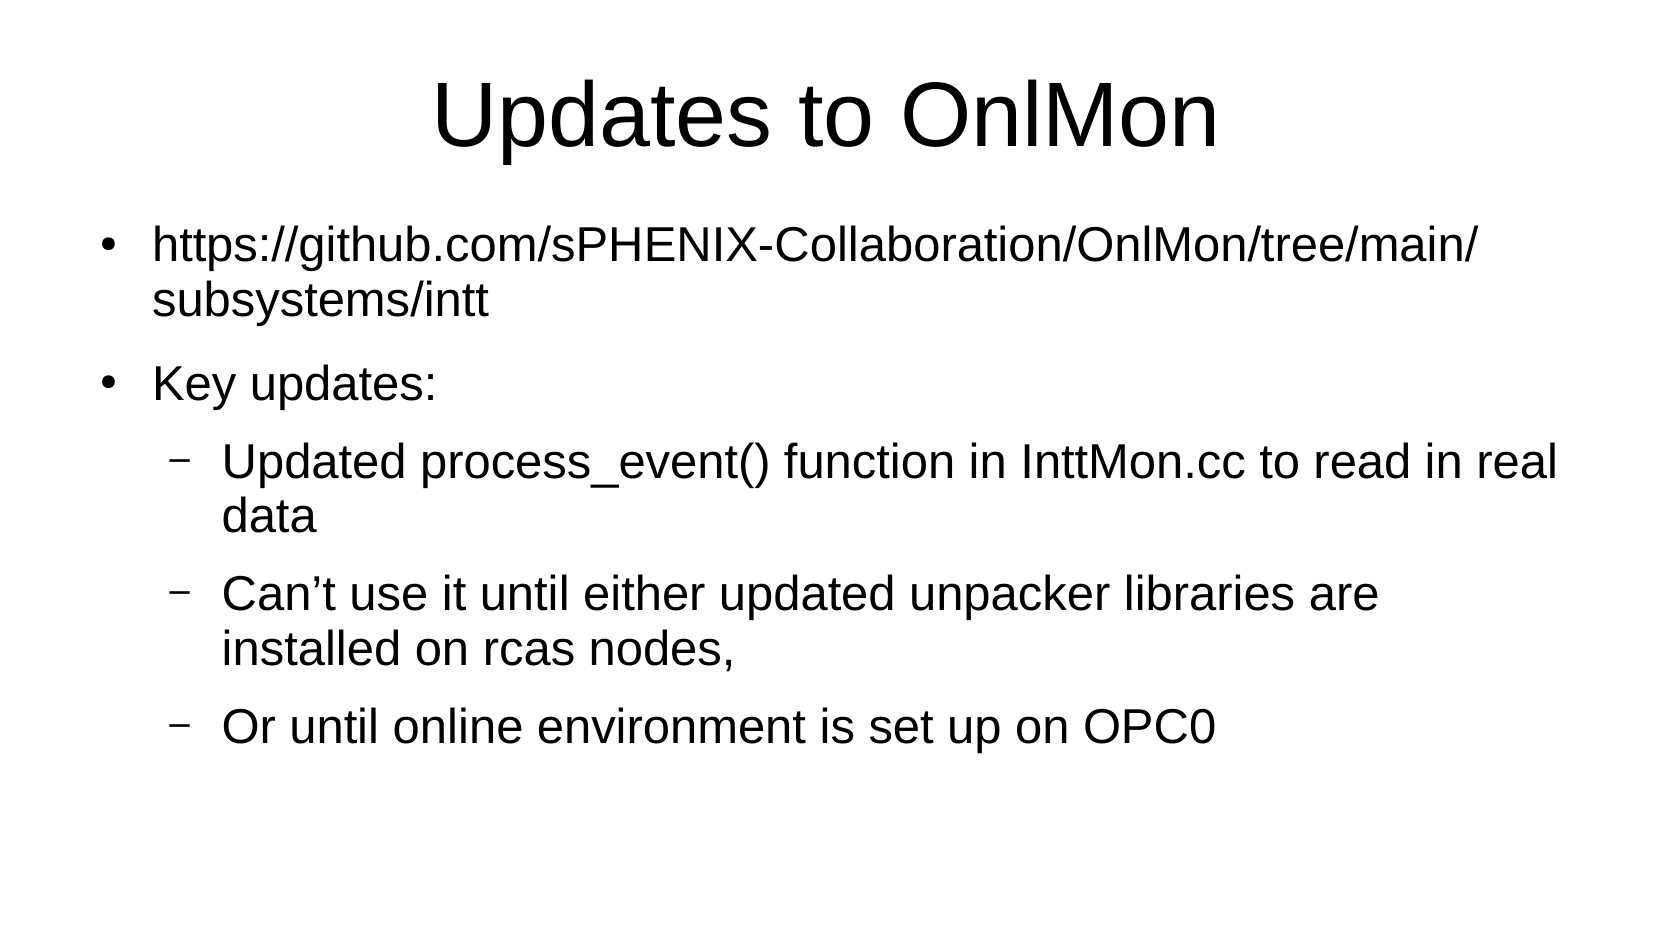

# Updates to OnlMon
https://github.com/sPHENIX-Collaboration/OnlMon/tree/main/subsystems/intt
Key updates:
Updated process_event() function in InttMon.cc to read in real data
Can’t use it until either updated unpacker libraries are installed on rcas nodes,
Or until online environment is set up on OPC0